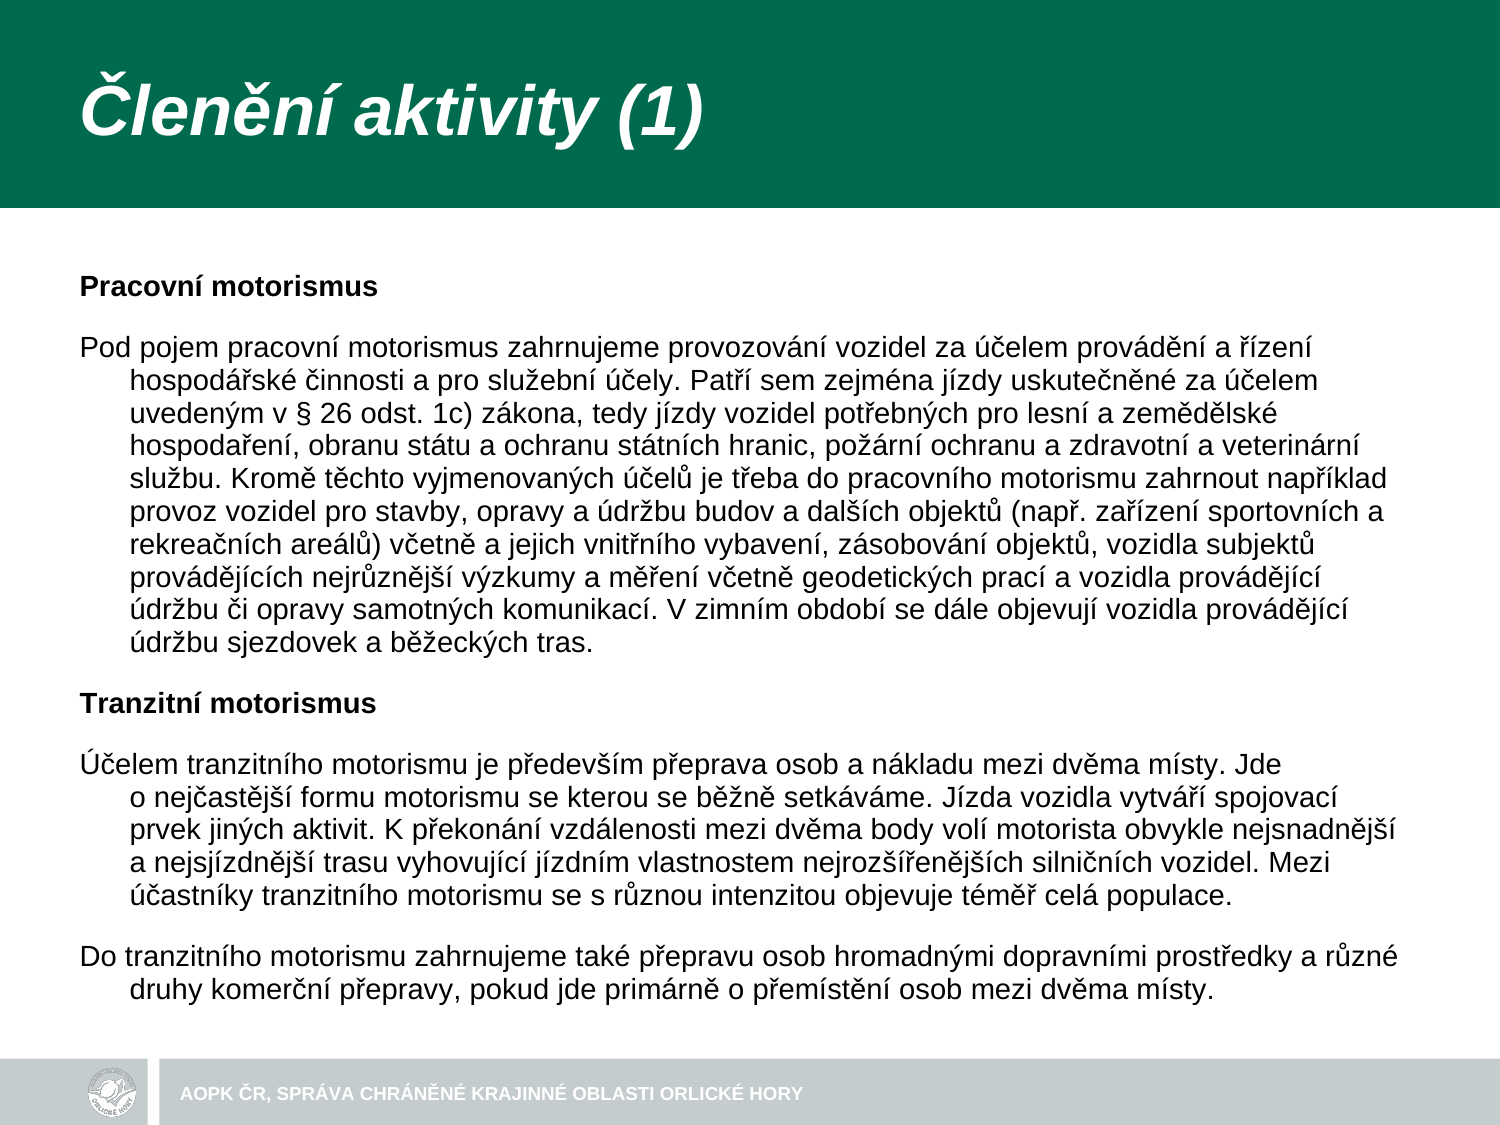

# Členění aktivity (1)
Pracovní motorismus
Pod pojem pracovní motorismus zahrnujeme provozování vozidel za účelem provádění a řízení hospodářské činnosti a pro služební účely. Patří sem zejména jízdy uskutečněné za účelem uvedeným v § 26 odst. 1c) zákona, tedy jízdy vozidel potřebných pro lesní a zemědělské hospodaření, obranu státu a ochranu státních hranic, požární ochranu a zdravotní a veterinární službu. Kromě těchto vyjmenovaných účelů je třeba do pracovního motorismu zahrnout například provoz vozidel pro stavby, opravy a údržbu budov a dalších objektů (např. zařízení sportovních a rekreačních areálů) včetně a jejich vnitřního vybavení, zásobování objektů, vozidla subjektů provádějících nejrůznější výzkumy a měření včetně geodetických prací a vozidla provádějící údržbu či opravy samotných komunikací. V zimním období se dále objevují vozidla provádějící údržbu sjezdovek a běžeckých tras.
Tranzitní motorismus
Účelem tranzitního motorismu je především přeprava osob a nákladu mezi dvěma místy. Jde o nejčastější formu motorismu se kterou se běžně setkáváme. Jízda vozidla vytváří spojovací prvek jiných aktivit. K překonání vzdálenosti mezi dvěma body volí motorista obvykle nejsnadnější a nejsjízdnější trasu vyhovující jízdním vlastnostem nejrozšířenějších silničních vozidel. Mezi účastníky tranzitního motorismu se s různou intenzitou objevuje téměř celá populace.
Do tranzitního motorismu zahrnujeme také přepravu osob hromadnými dopravními prostředky a různé druhy komerční přepravy, pokud jde primárně o přemístění osob mezi dvěma místy.